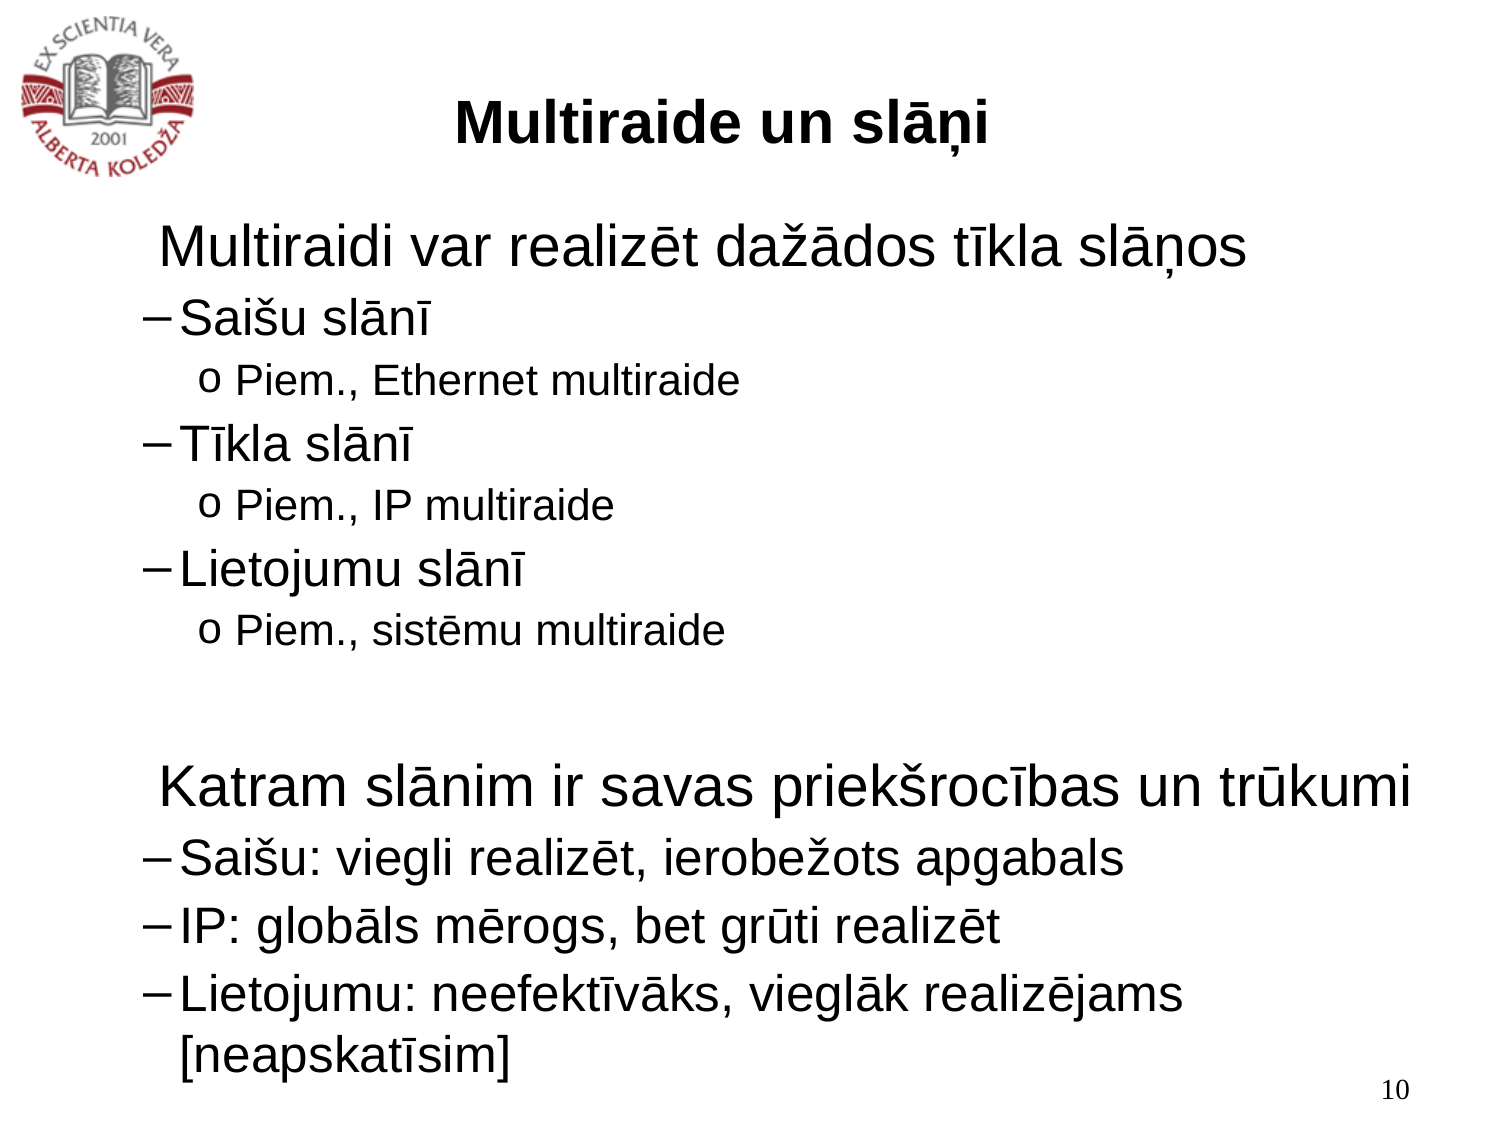

# Multiraide un slāņi
Multiraidi var realizēt dažādos tīkla slāņos
Saišu slānī
Piem., Ethernet multiraide
Tīkla slānī
Piem., IP multiraide
Lietojumu slānī
Piem., sistēmu multiraide
Katram slānim ir savas priekšrocības un trūkumi
Saišu: viegli realizēt, ierobežots apgabals
IP: globāls mērogs, bet grūti realizēt
Lietojumu: neefektīvāks, vieglāk realizējams [neapskatīsim]